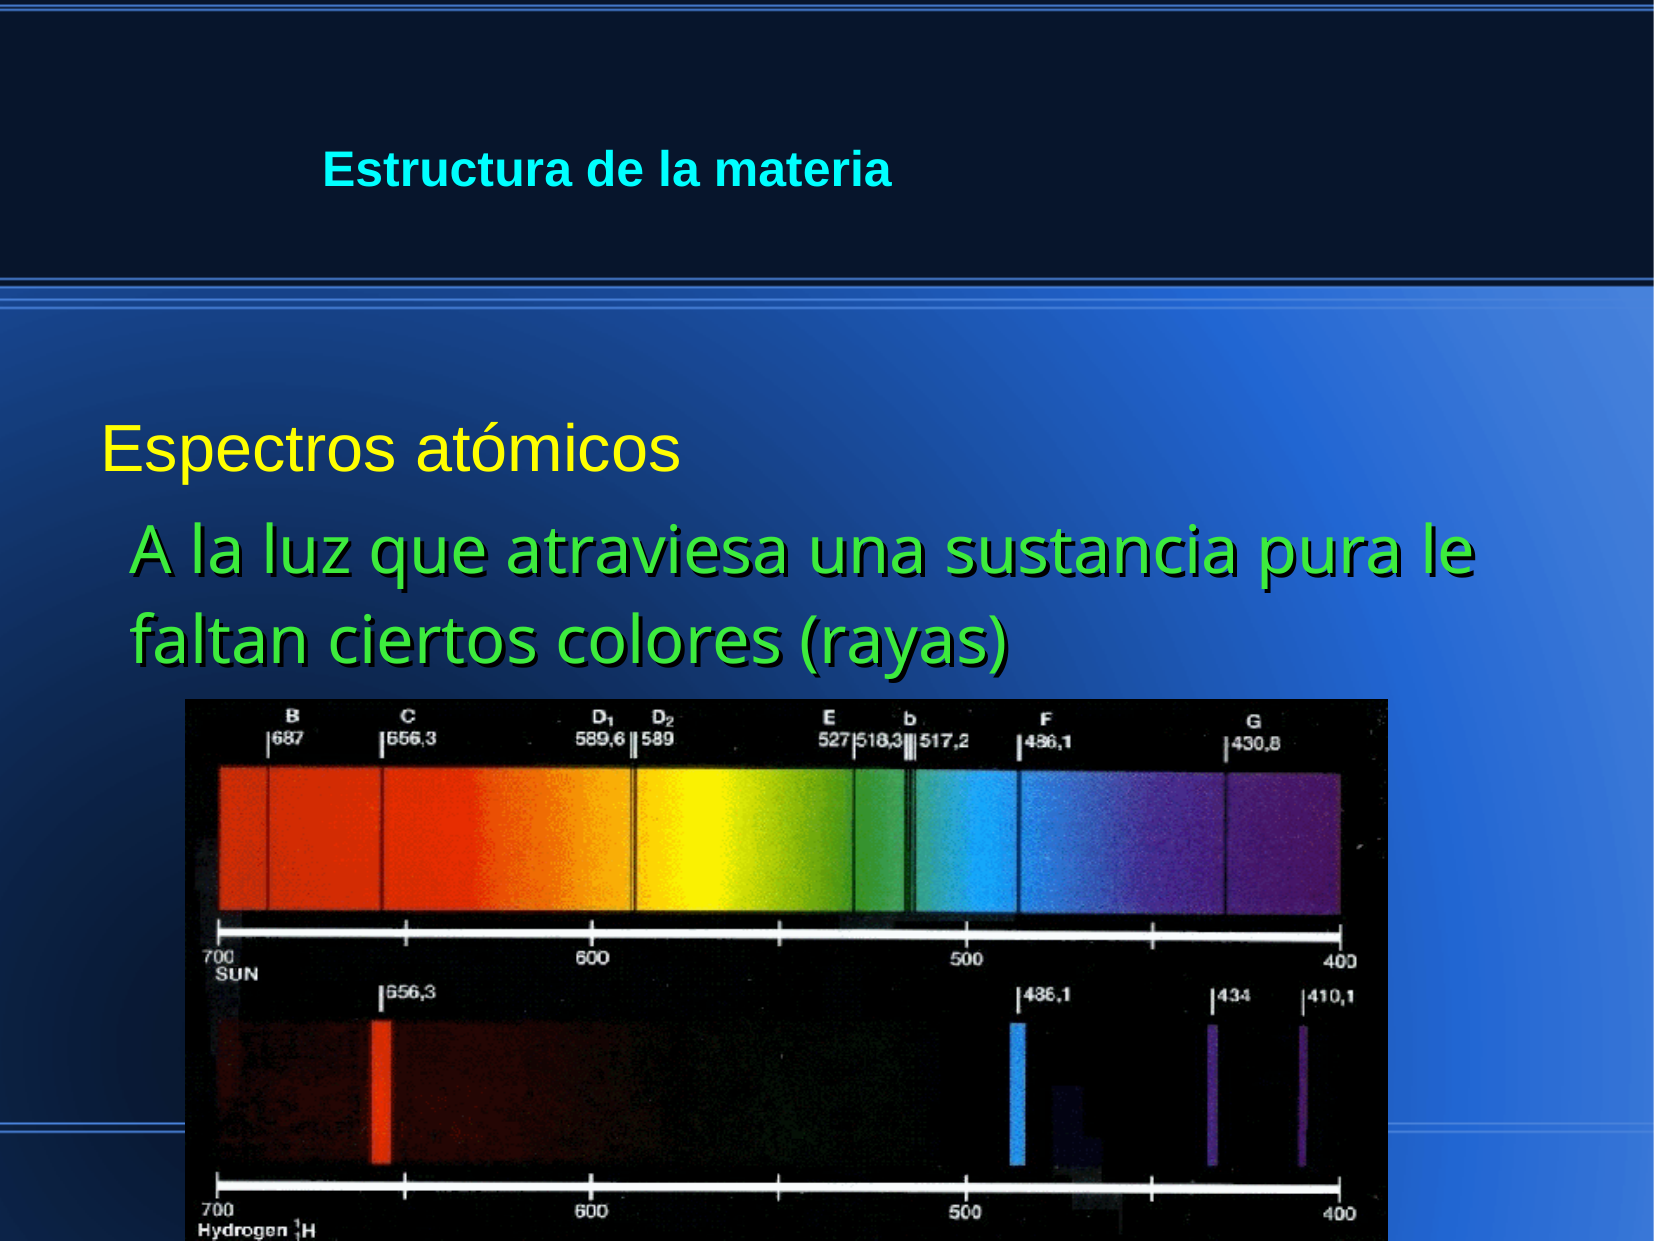

Estructura de la materia
# Espectros atómicos
A la luz que atraviesa una sustancia pura le faltan ciertos colores (rayas)